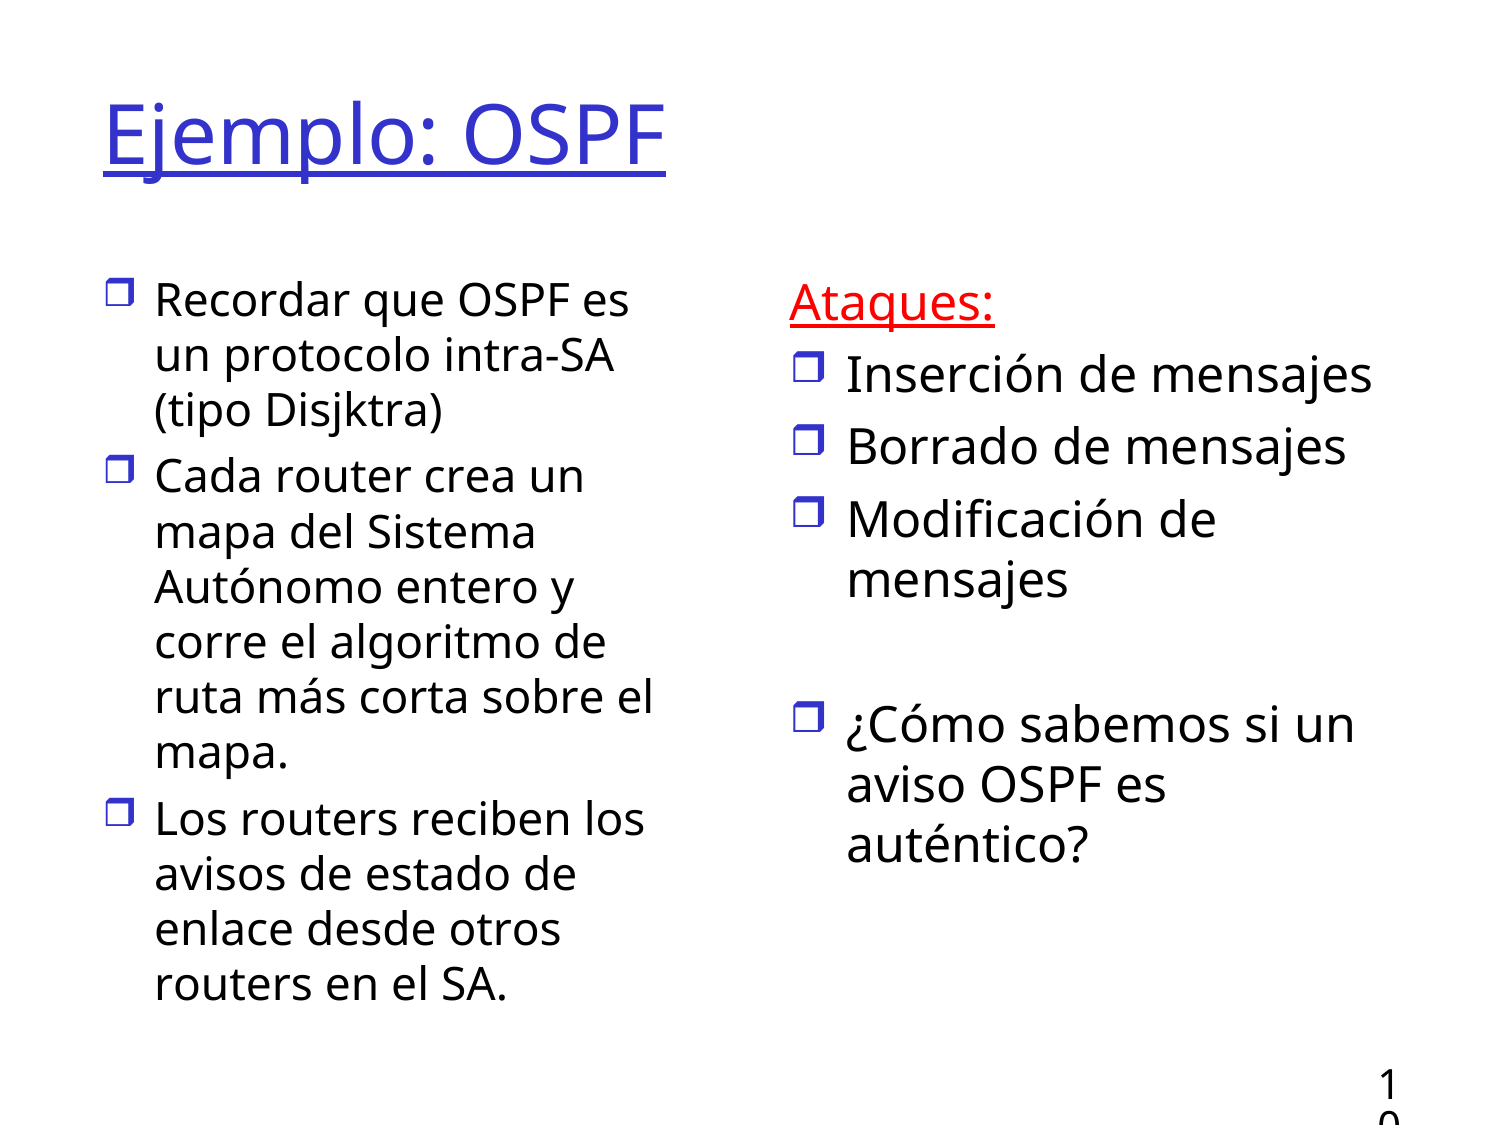

# Ejemplo: OSPF
Recordar que OSPF es un protocolo intra-SA (tipo Disjktra)
Cada router crea un mapa del Sistema Autónomo entero y corre el algoritmo de ruta más corta sobre el mapa.
Los routers reciben los avisos de estado de enlace desde otros routers en el SA.
Ataques:
Inserción de mensajes
Borrado de mensajes
Modificación de mensajes
¿Cómo sabemos si un aviso OSPF es auténtico?
10